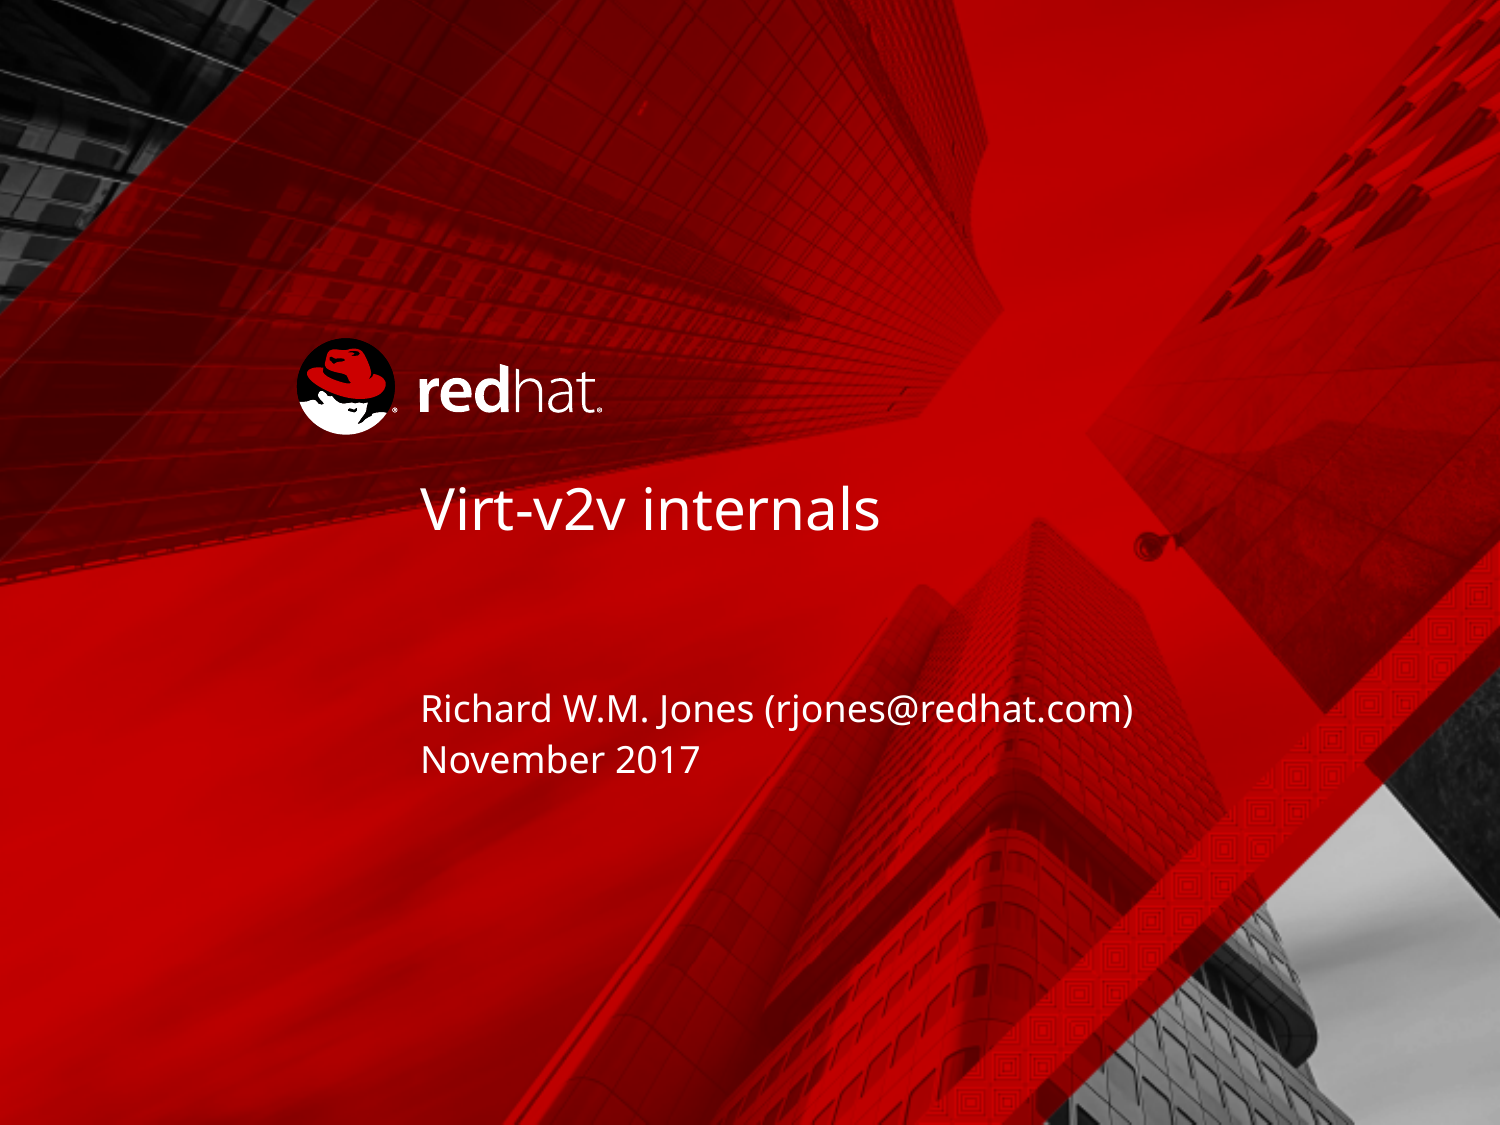

# Virt-v2v internals
Richard W.M. Jones (rjones@redhat.com)
November 2017
INSERT DESIGNATOR, IF NEEDED
1